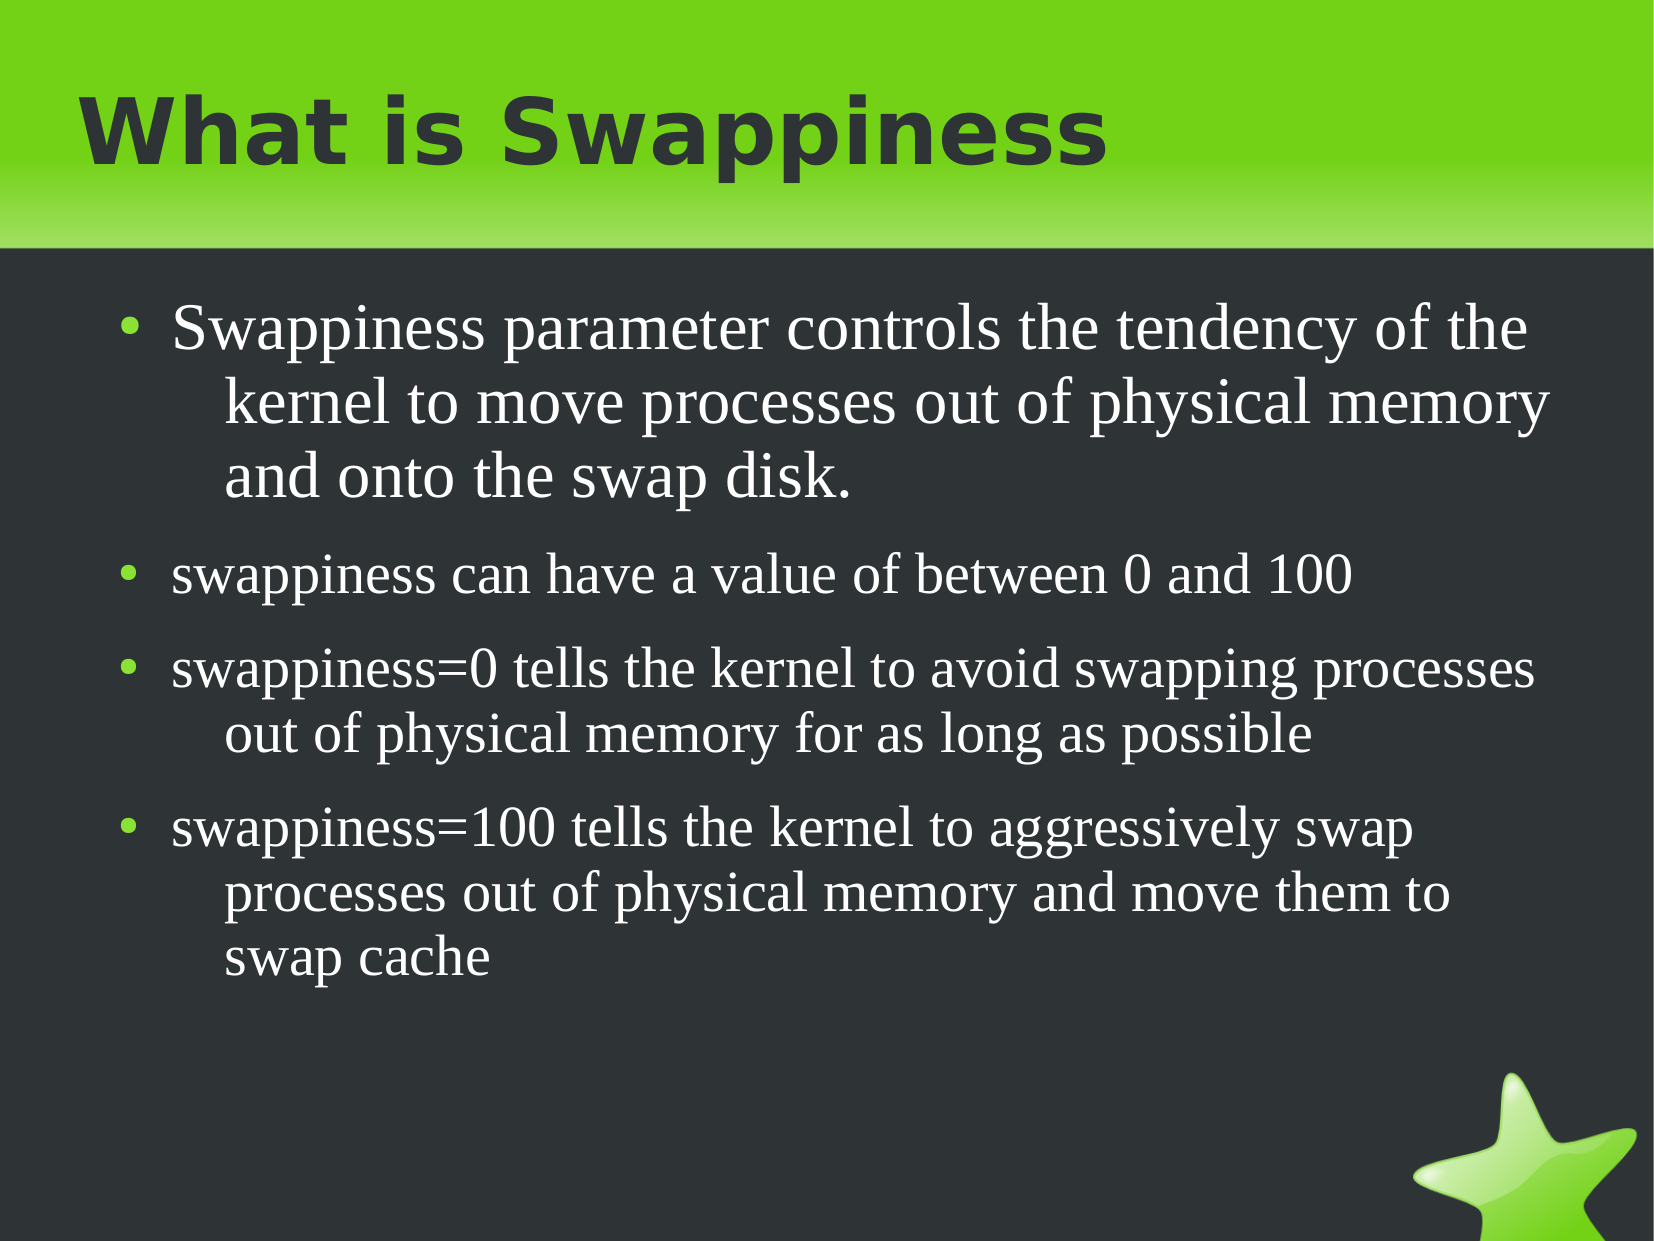

# What is Swappiness
Swappiness parameter controls the tendency of the kernel to move processes out of physical memory and onto the swap disk.
swappiness can have a value of between 0 and 100
swappiness=0 tells the kernel to avoid swapping processes out of physical memory for as long as possible
swappiness=100 tells the kernel to aggressively swap processes out of physical memory and move them to swap cache